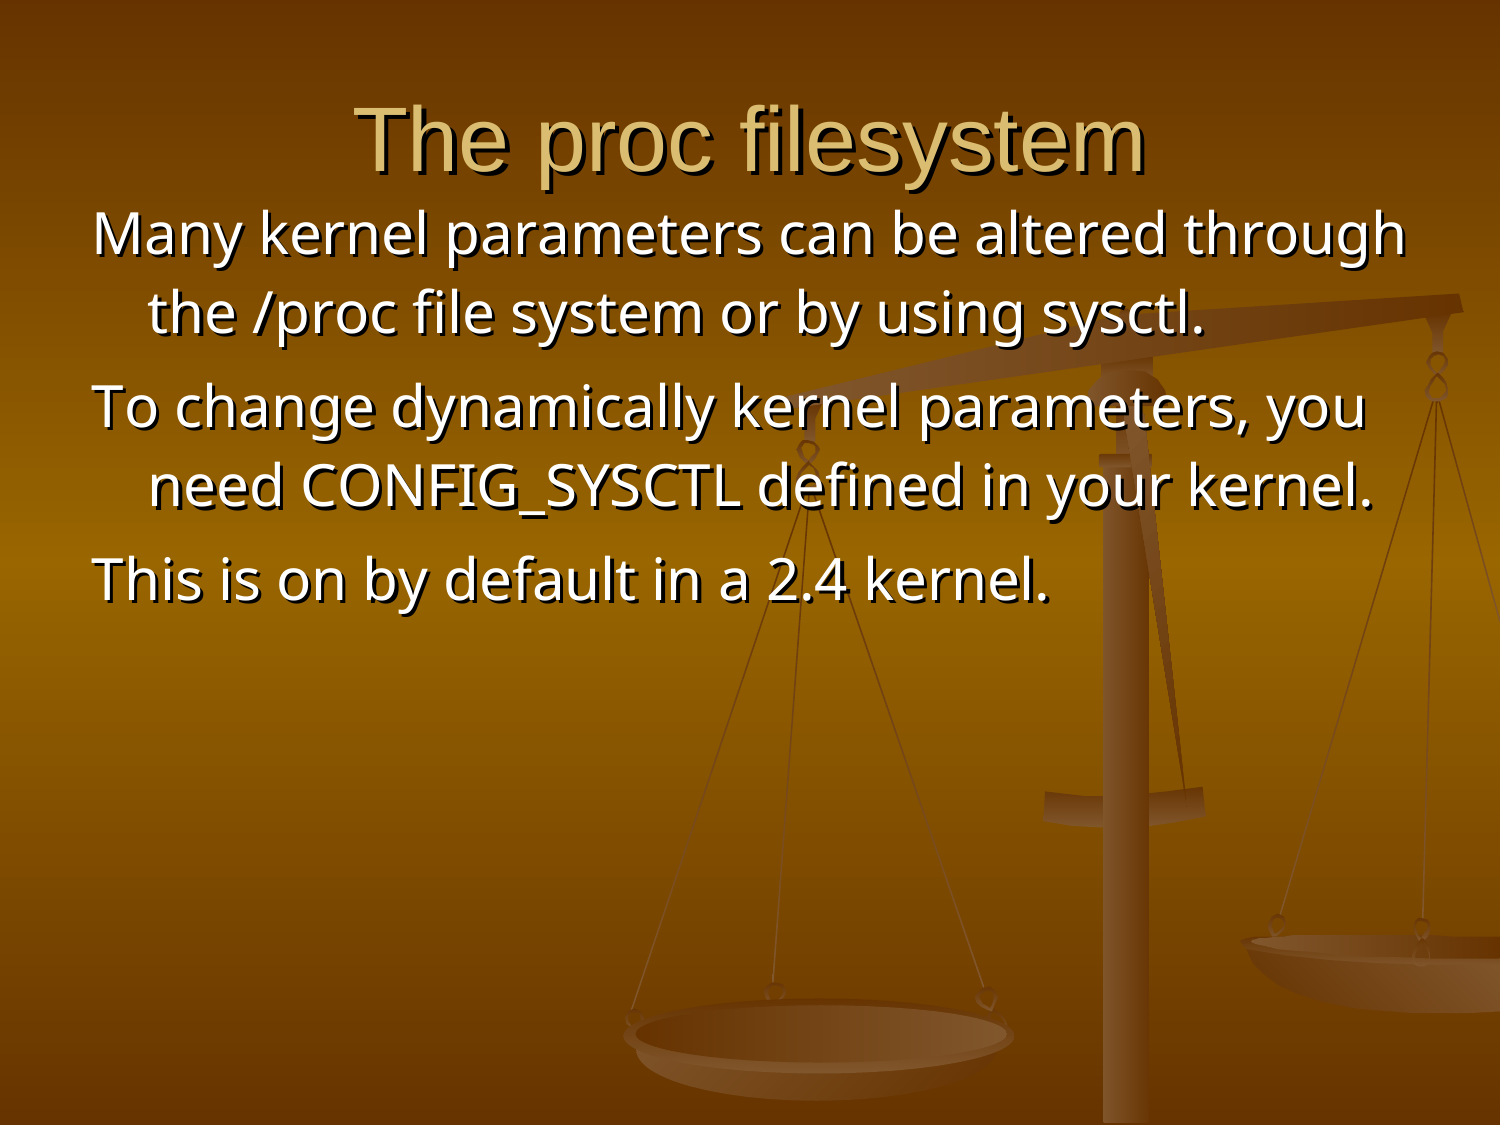

# The proc filesystem
Many kernel parameters can be altered through the /proc file system or by using sysctl.
To change dynamically kernel parameters, you need CONFIG_SYSCTL defined in your kernel.
This is on by default in a 2.4 kernel.